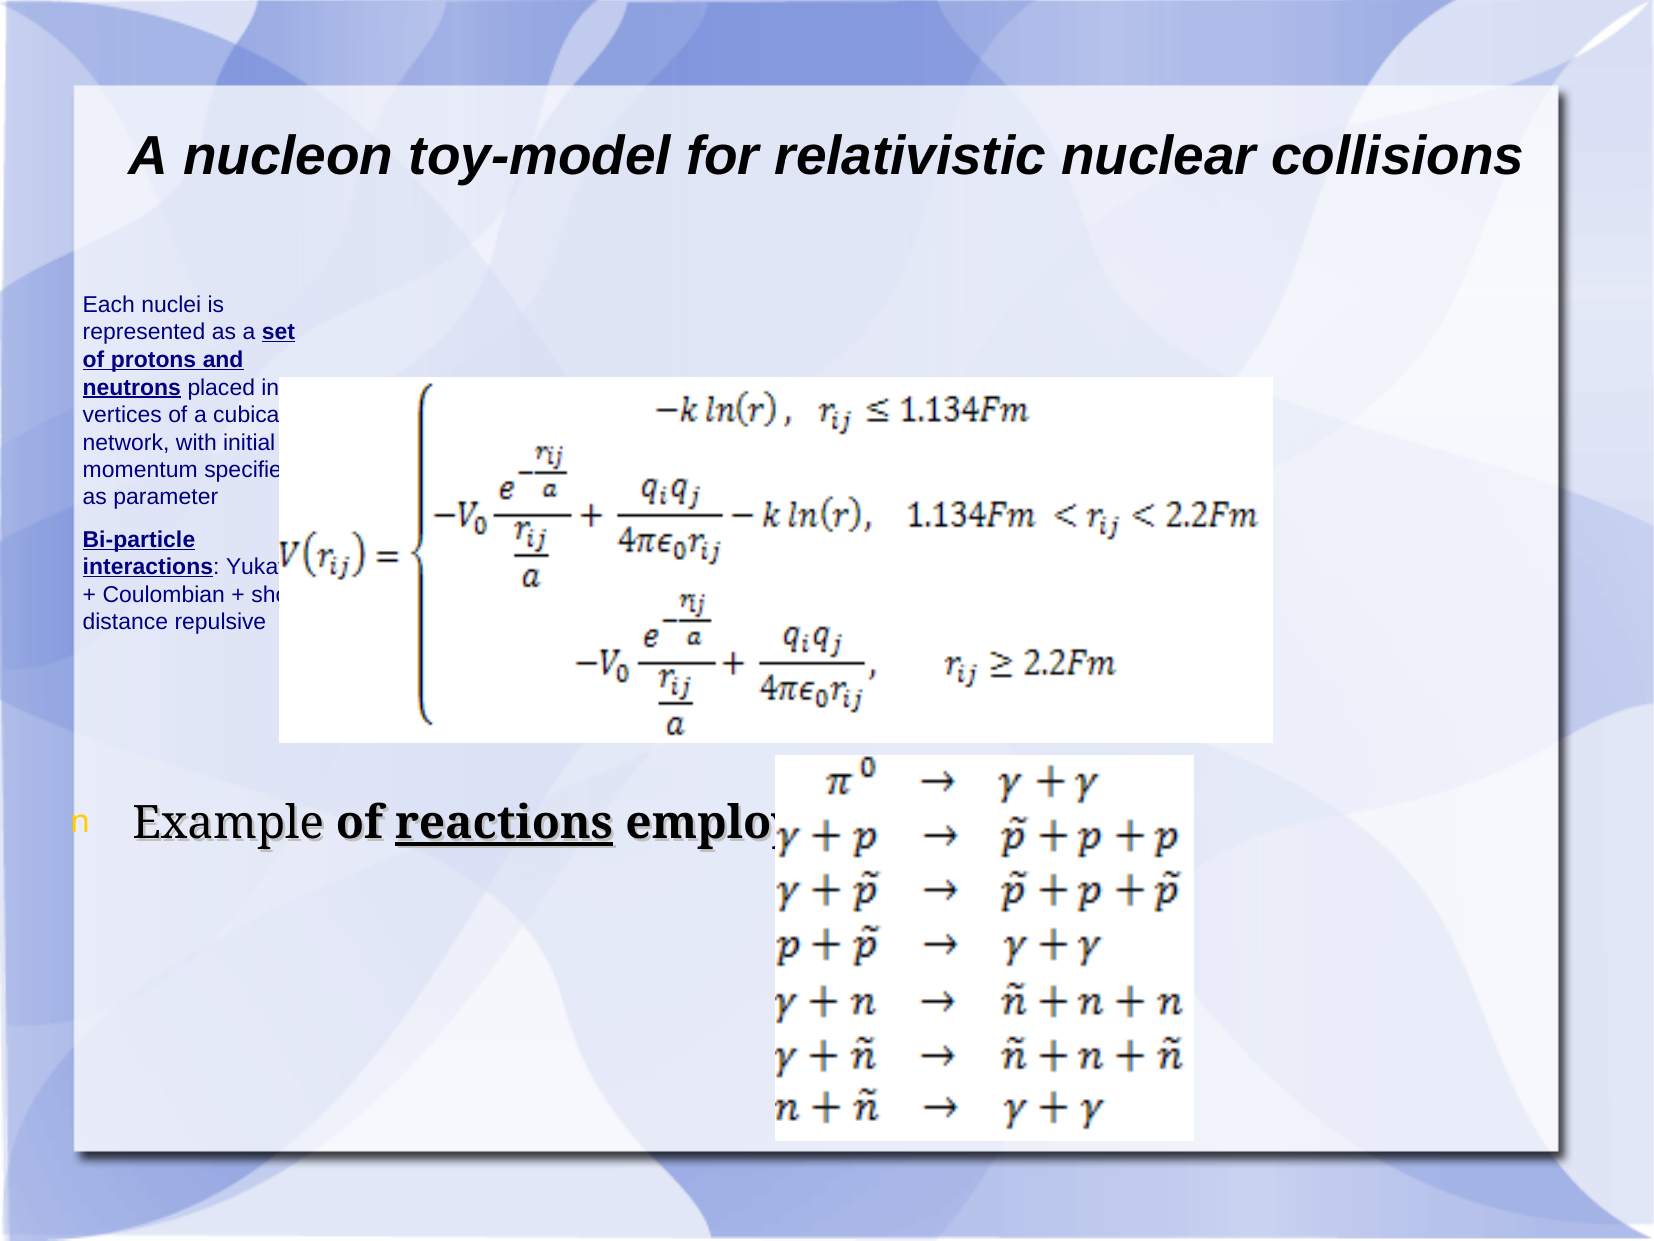

# A nucleon toy-model for relativistic nuclear collisions
Each nuclei is represented as a set of protons and neutrons placed in the vertices of a cubical network, with initial momentum specified as parameter
Bi-particle interactions: Yukawa + Coulombian + short-distance repulsive
Example of reactions employed: